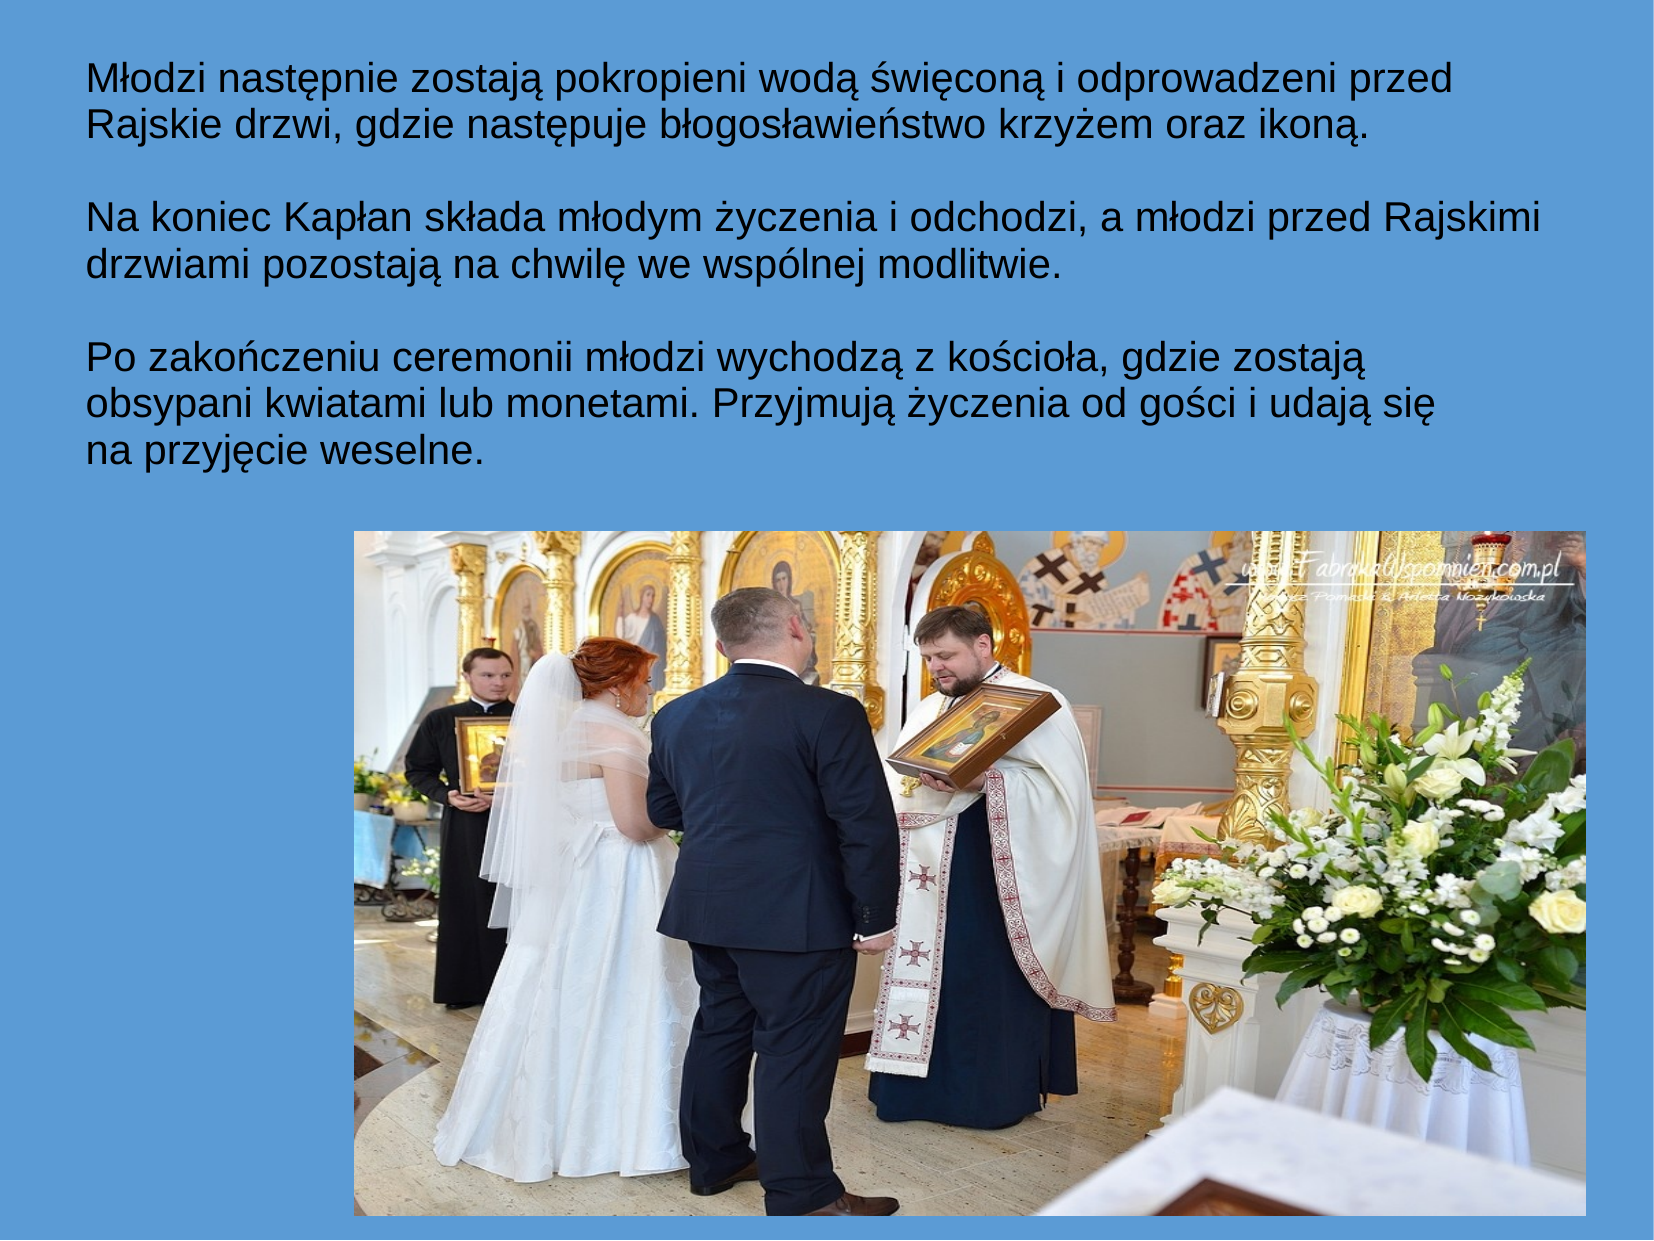

Młodzi następnie zostają pokropieni wodą święconą i odprowadzeni przed
Rajskie drzwi, gdzie następuje błogosławieństwo krzyżem oraz ikoną.
Na koniec Kapłan składa młodym życzenia i odchodzi, a młodzi przed Rajskimi
drzwiami pozostają na chwilę we wspólnej modlitwie.
Po zakończeniu ceremonii młodzi wychodzą z kościoła, gdzie zostają
obsypani kwiatami lub monetami. Przyjmują życzenia od gości i udają się
na przyjęcie weselne.